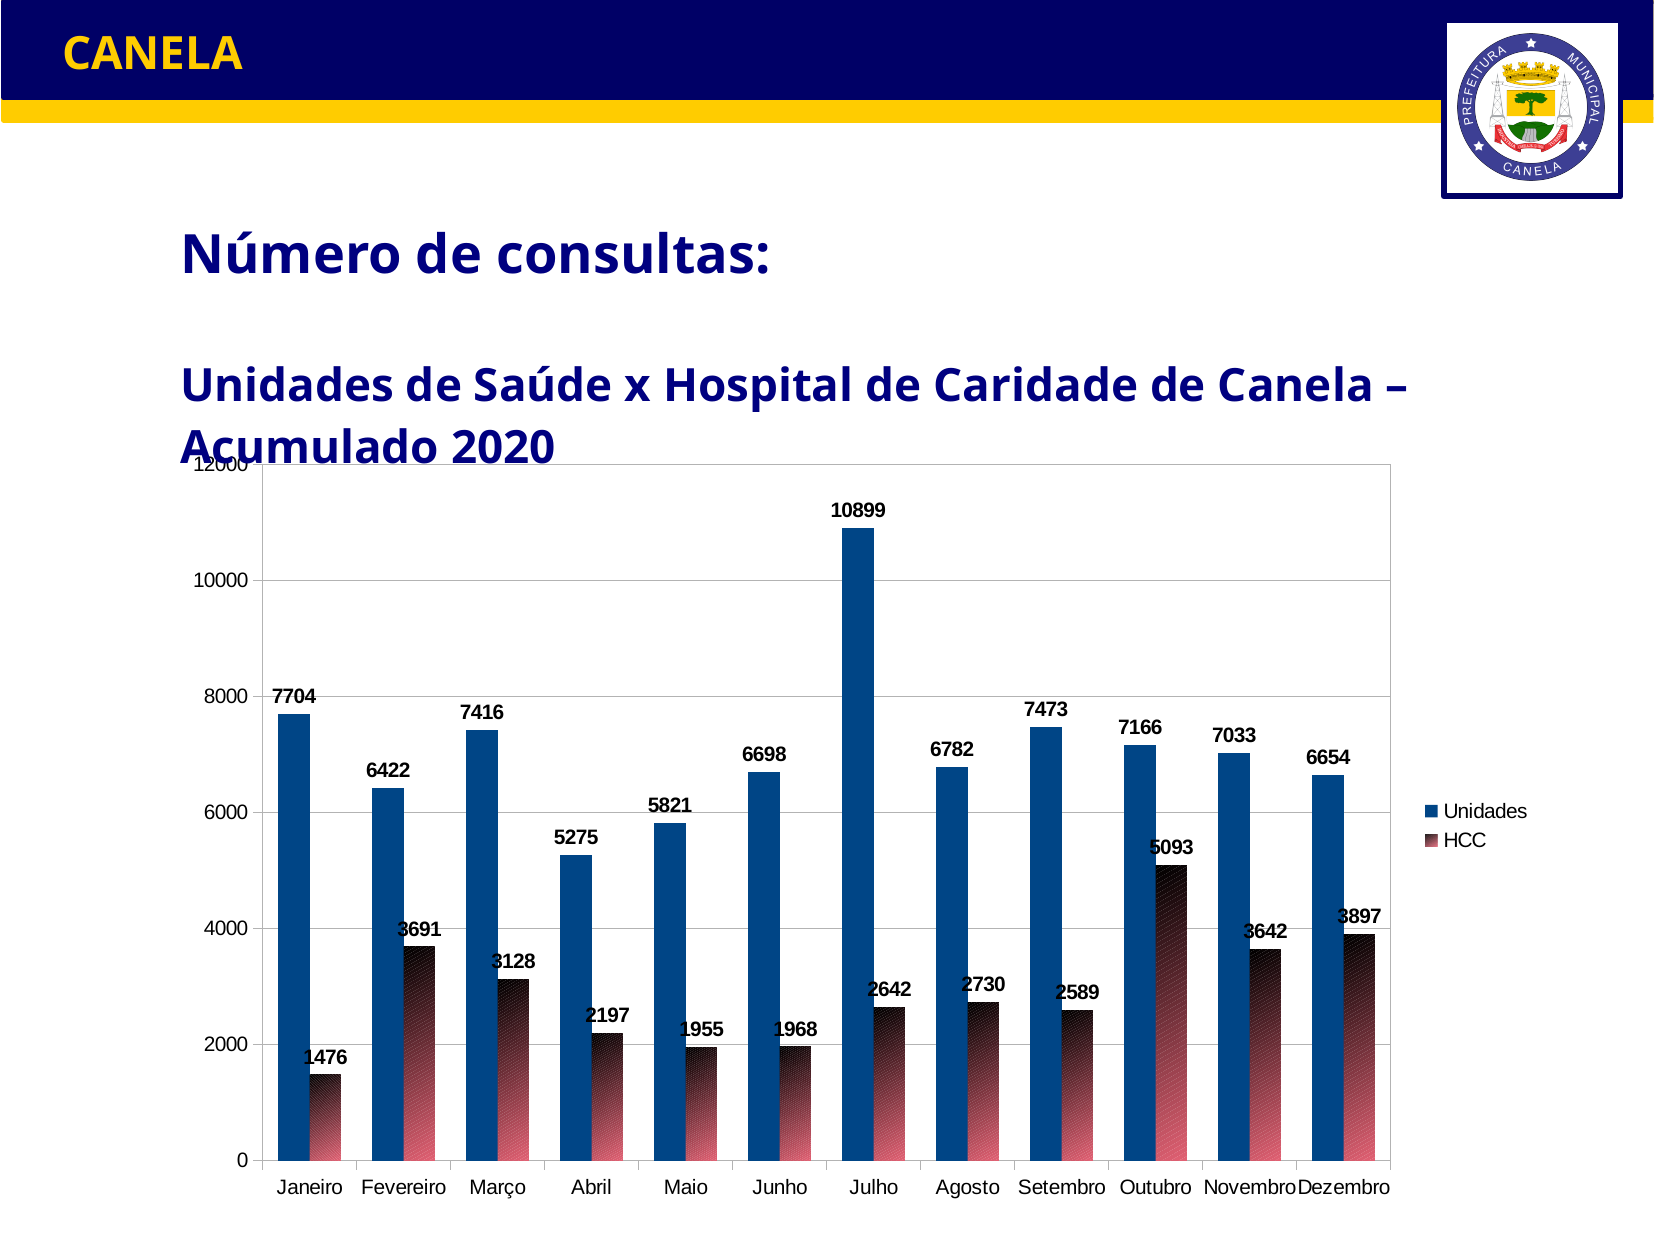

CANELA
CANELA
Número de consultas:
Unidades de Saúde x Hospital de Caridade de Canela – Acumulado 2020
### Chart
| Category | Unidades | HCC |
|---|---|---|
| Janeiro | 7704.0 | 1476.0 |
| Fevereiro | 6422.0 | 3691.0 |
| Março | 7416.0 | 3128.0 |
| Abril | 5275.0 | 2197.0 |
| Maio | 5821.0 | 1955.0 |
| Junho | 6698.0 | 1968.0 |
| Julho | 10899.0 | 2642.0 |
| Agosto | 6782.0 | 2730.0 |
| Setembro | 7473.0 | 2589.0 |
| Outubro | 7166.0 | 5093.0 |
| Novembro | 7033.0 | 3642.0 |
| Dezembro | 6654.0 | 3897.0 |